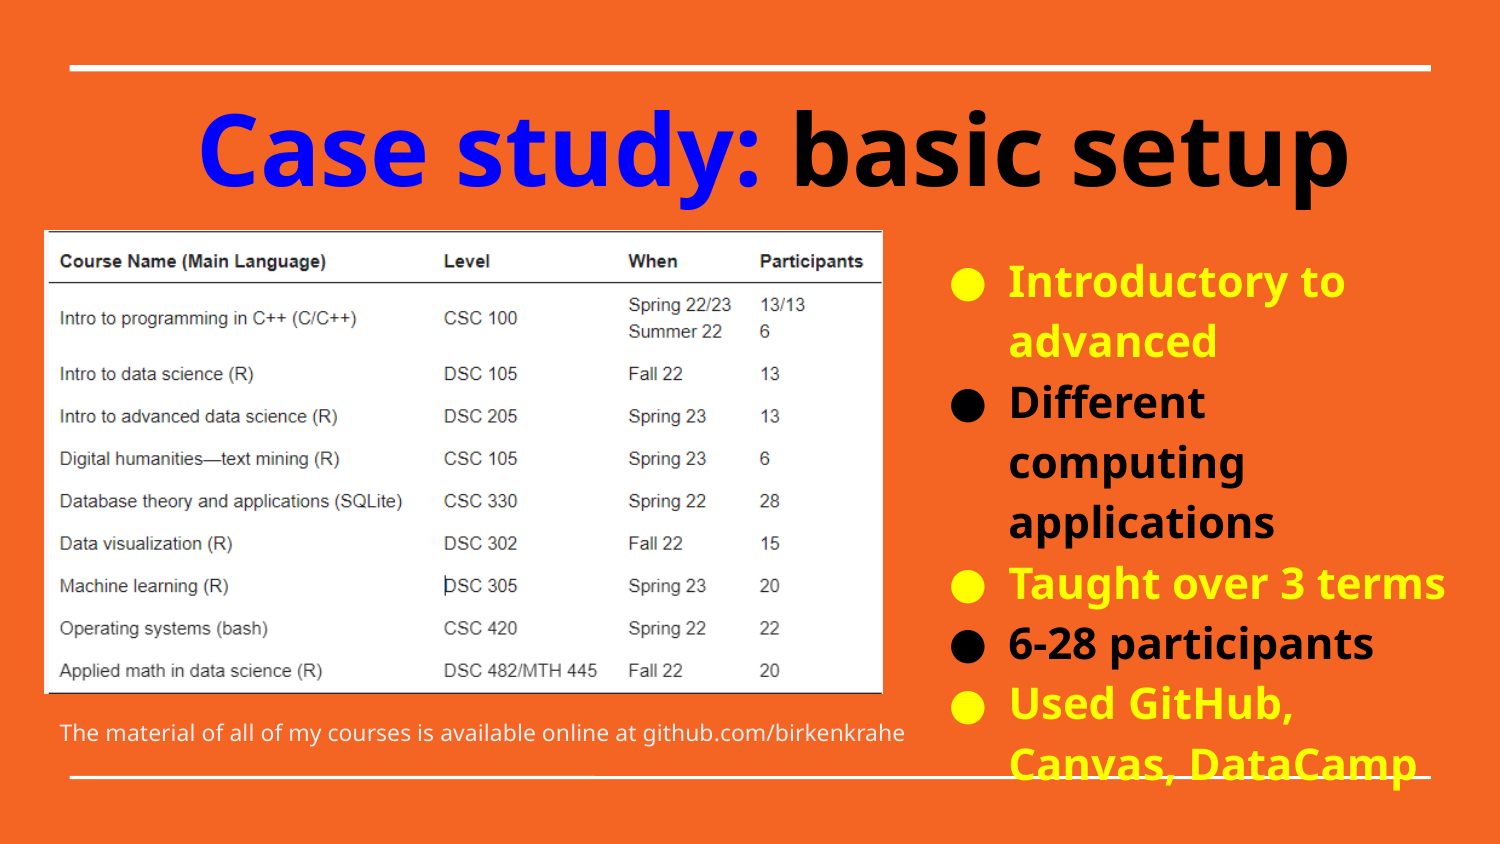

# Case study: basic setup
Introductory to advanced
Different computing applications
Taught over 3 terms
6-28 participants
Used GitHub, Canvas, DataCamp
The material of all of my courses is available online at github.com/birkenkrahe